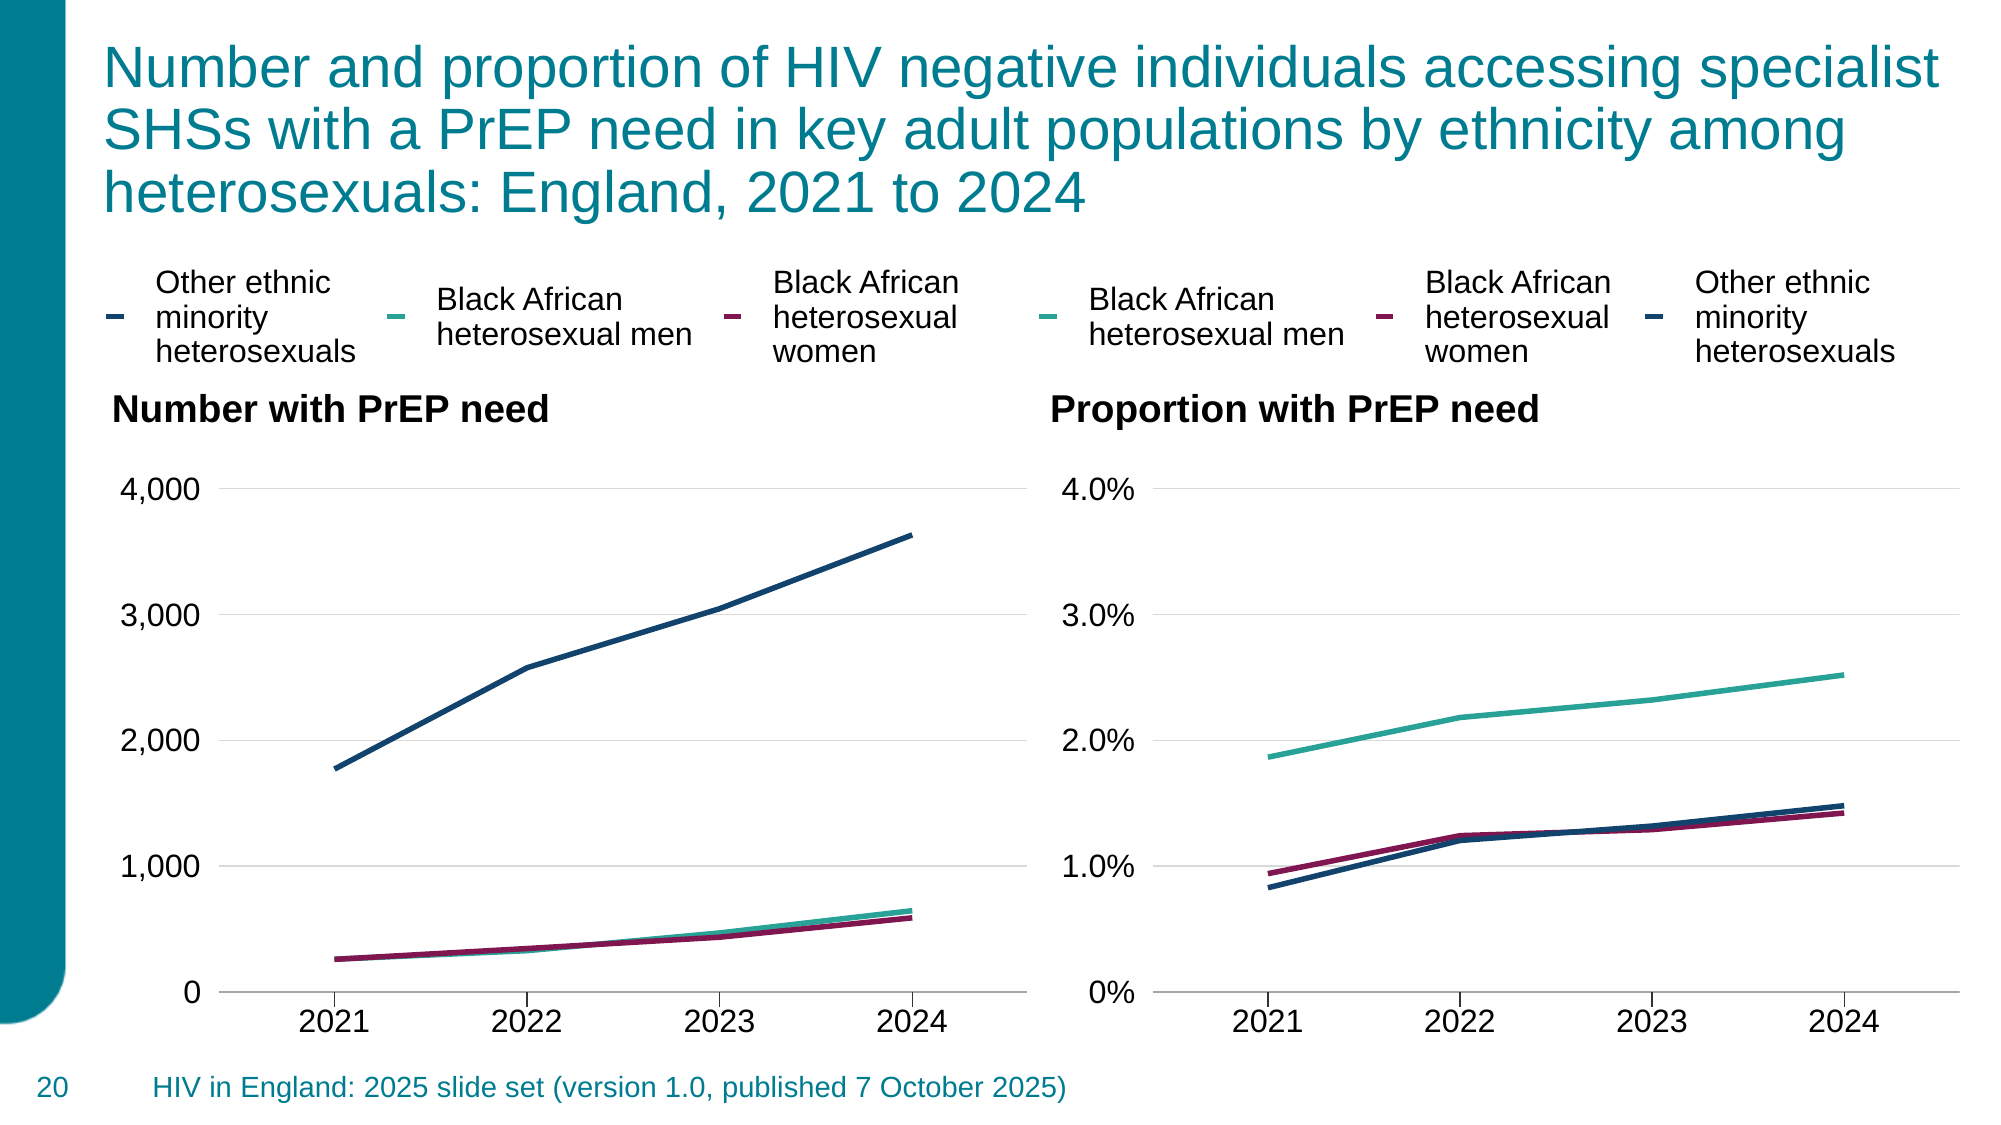

# Number and proportion of HIV negative individuals accessing specialist SHSs with a PrEP need in key adult populations by ethnicity among heterosexuals: England, 2021 to 2024
20
HIV in England: 2025 slide set (version 1.0, published 7 October 2025)